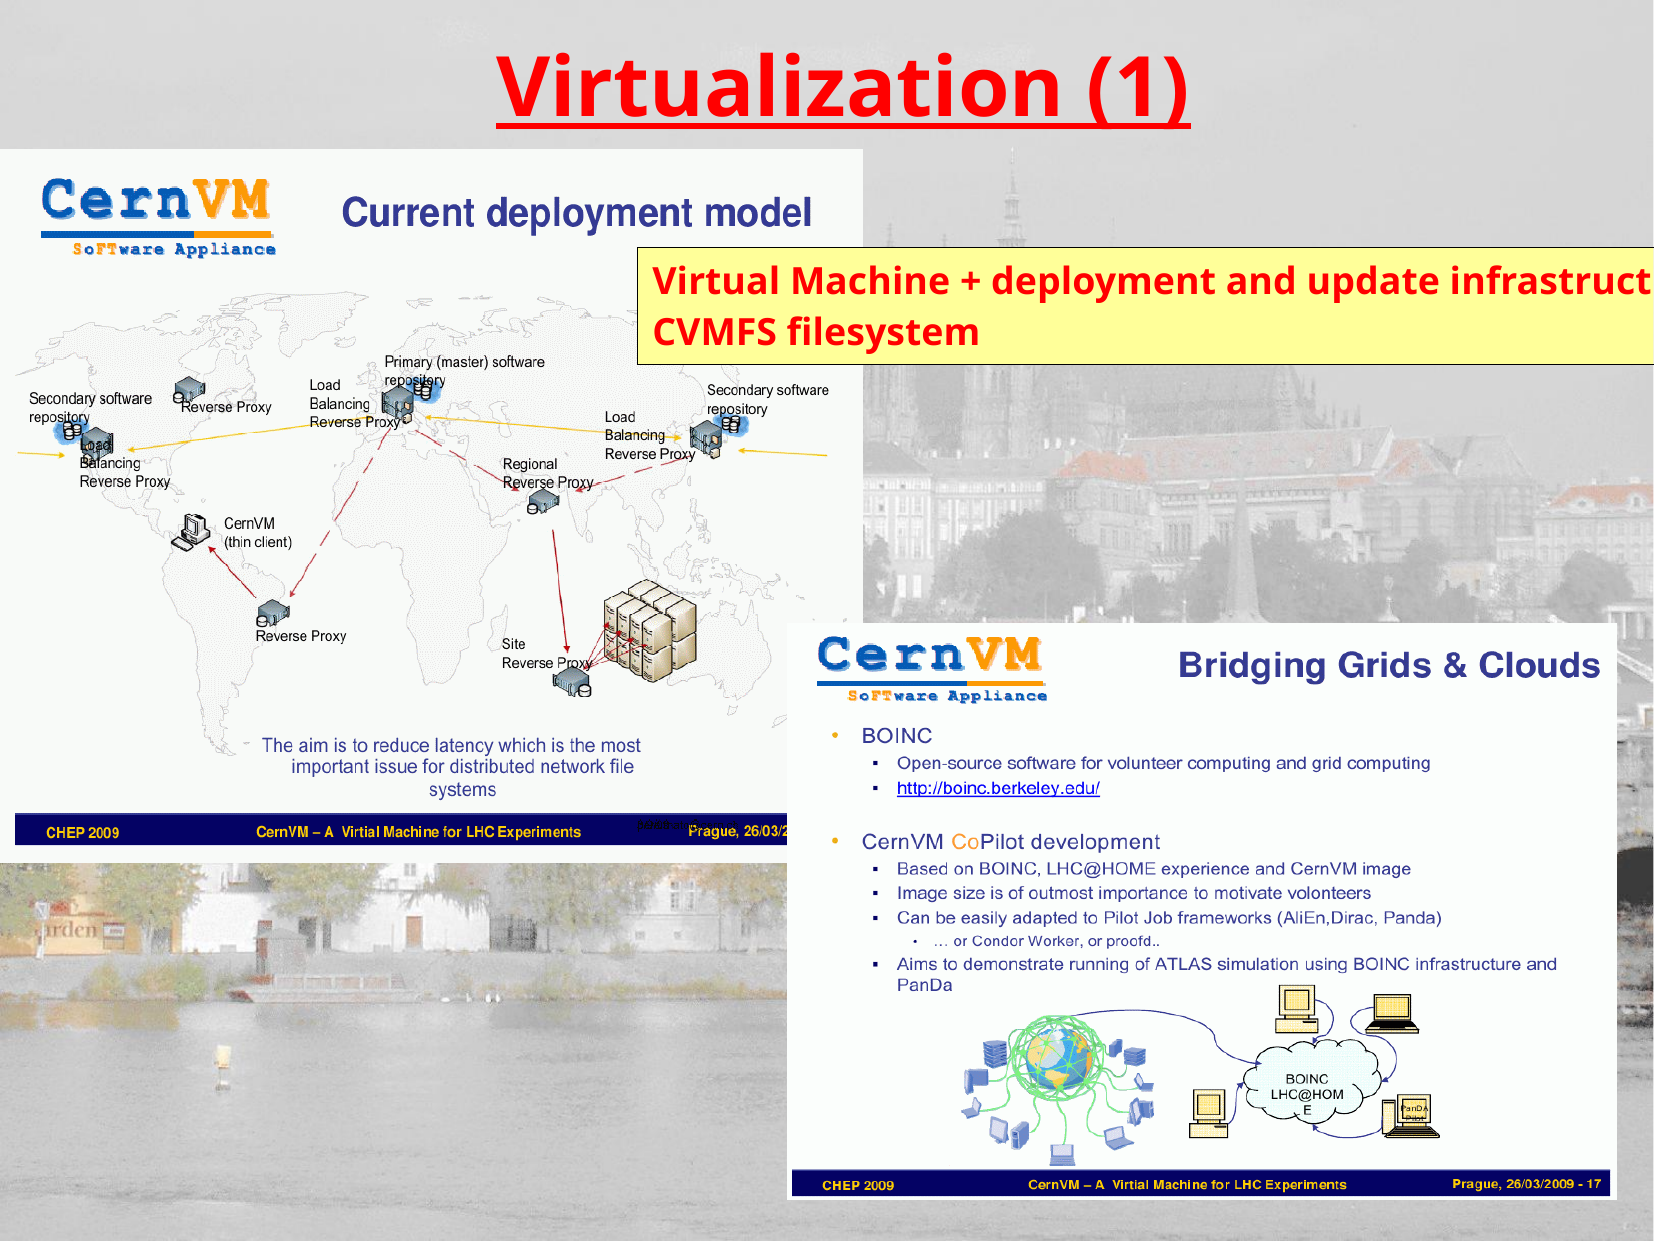

# Virtualization (1)
Virtual Machine + deployment and update infrastructure
CVMFS filesystem